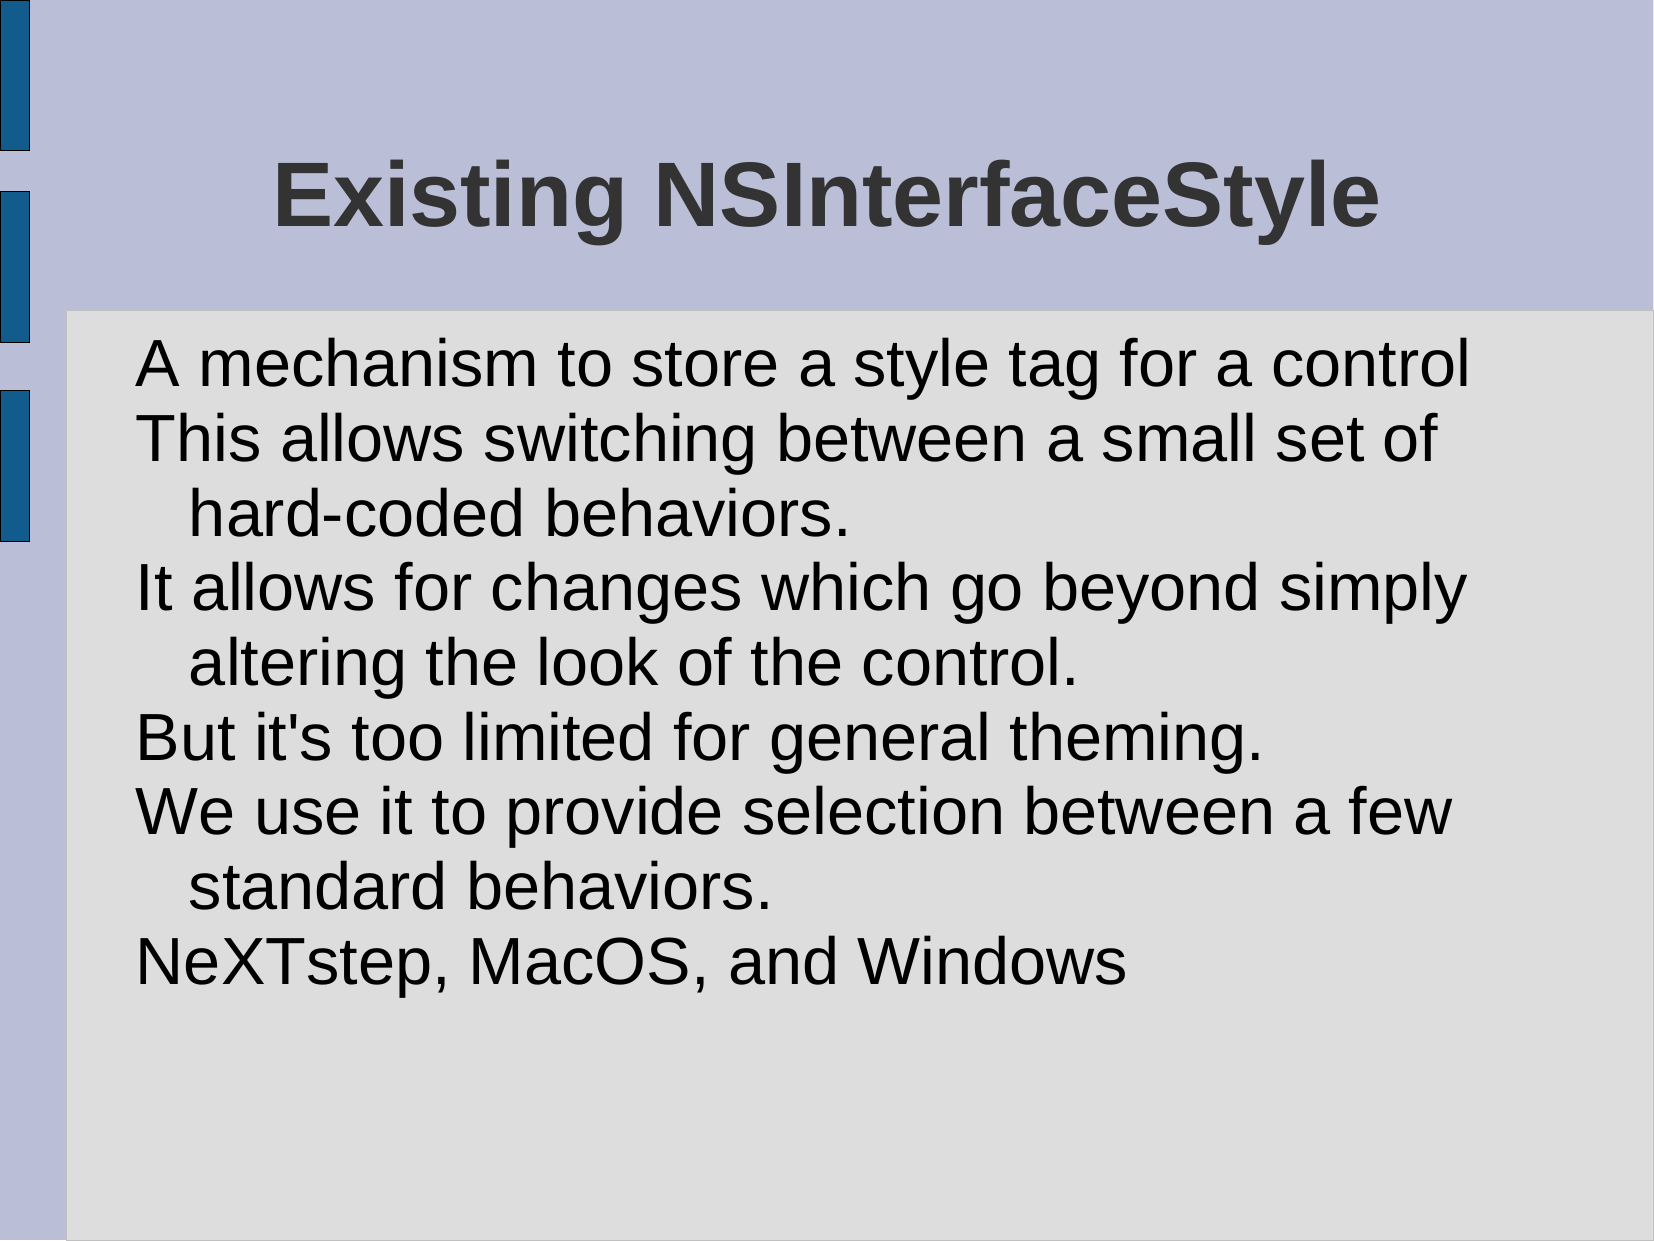

# Existing NSInterfaceStyle
A mechanism to store a style tag for a control
This allows switching between a small set of hard-coded behaviors.
It allows for changes which go beyond simply altering the look of the control.
But it's too limited for general theming.
We use it to provide selection between a few standard behaviors.
NeXTstep, MacOS, and Windows